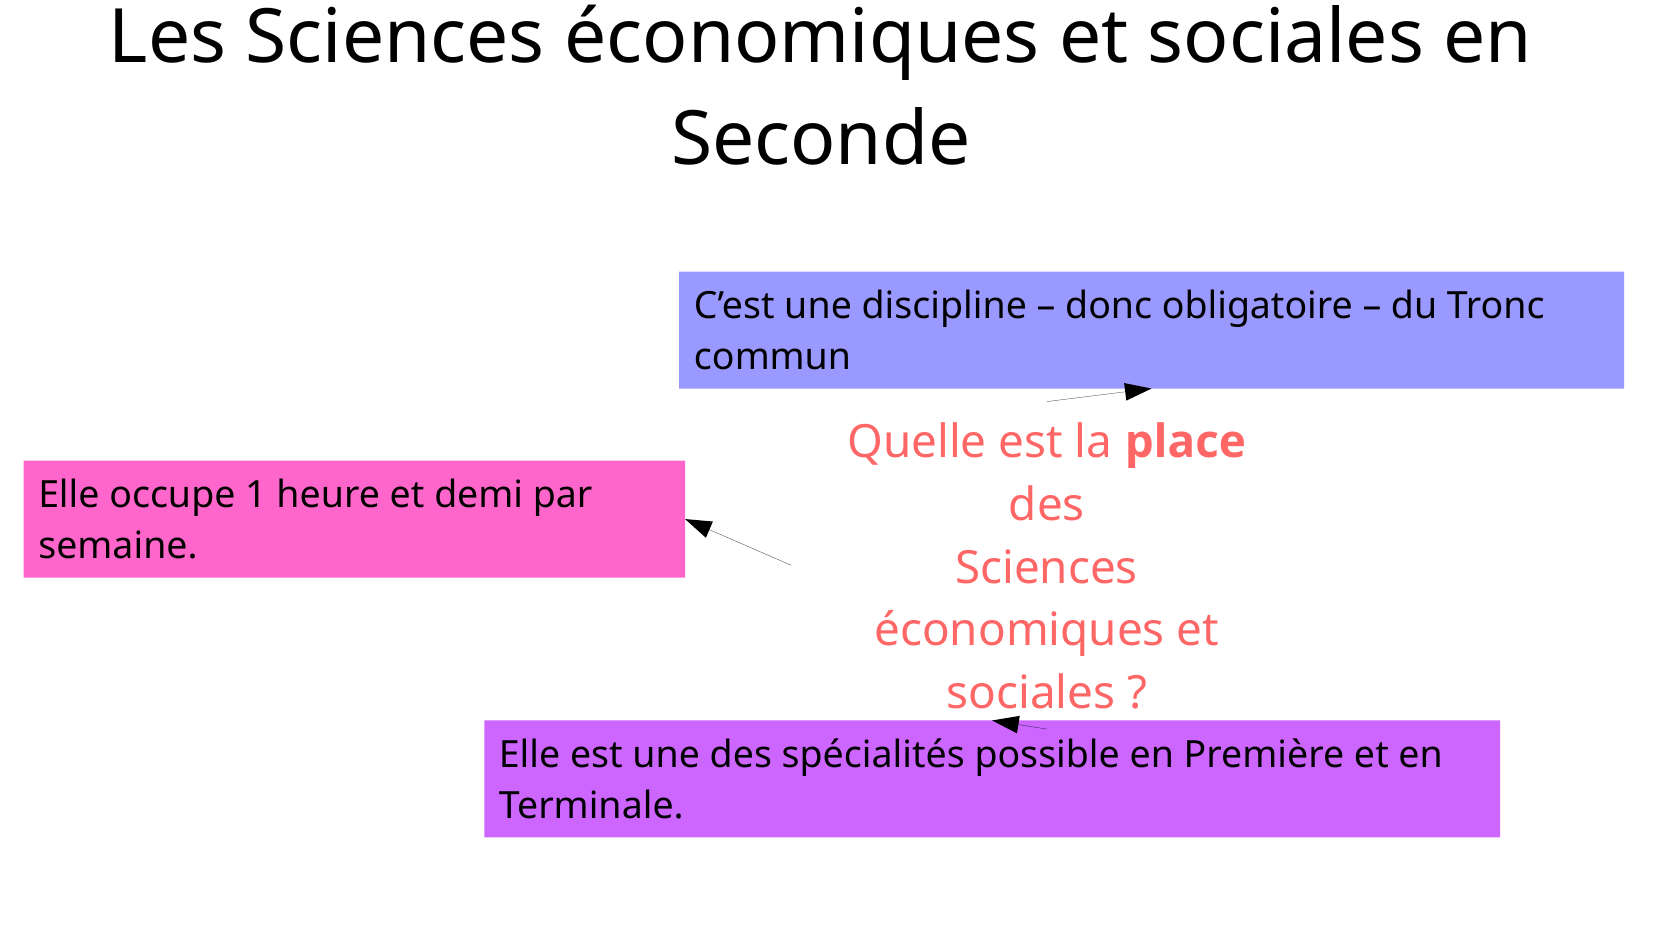

# Les Sciences économiques et sociales en Seconde
C’est une discipline – donc obligatoire – du Tronc commun
Quelle est la place des
Sciences économiques et sociales ?
Elle occupe 1 heure et demi par semaine.
Elle est une des spécialités possible en Première et en Terminale.